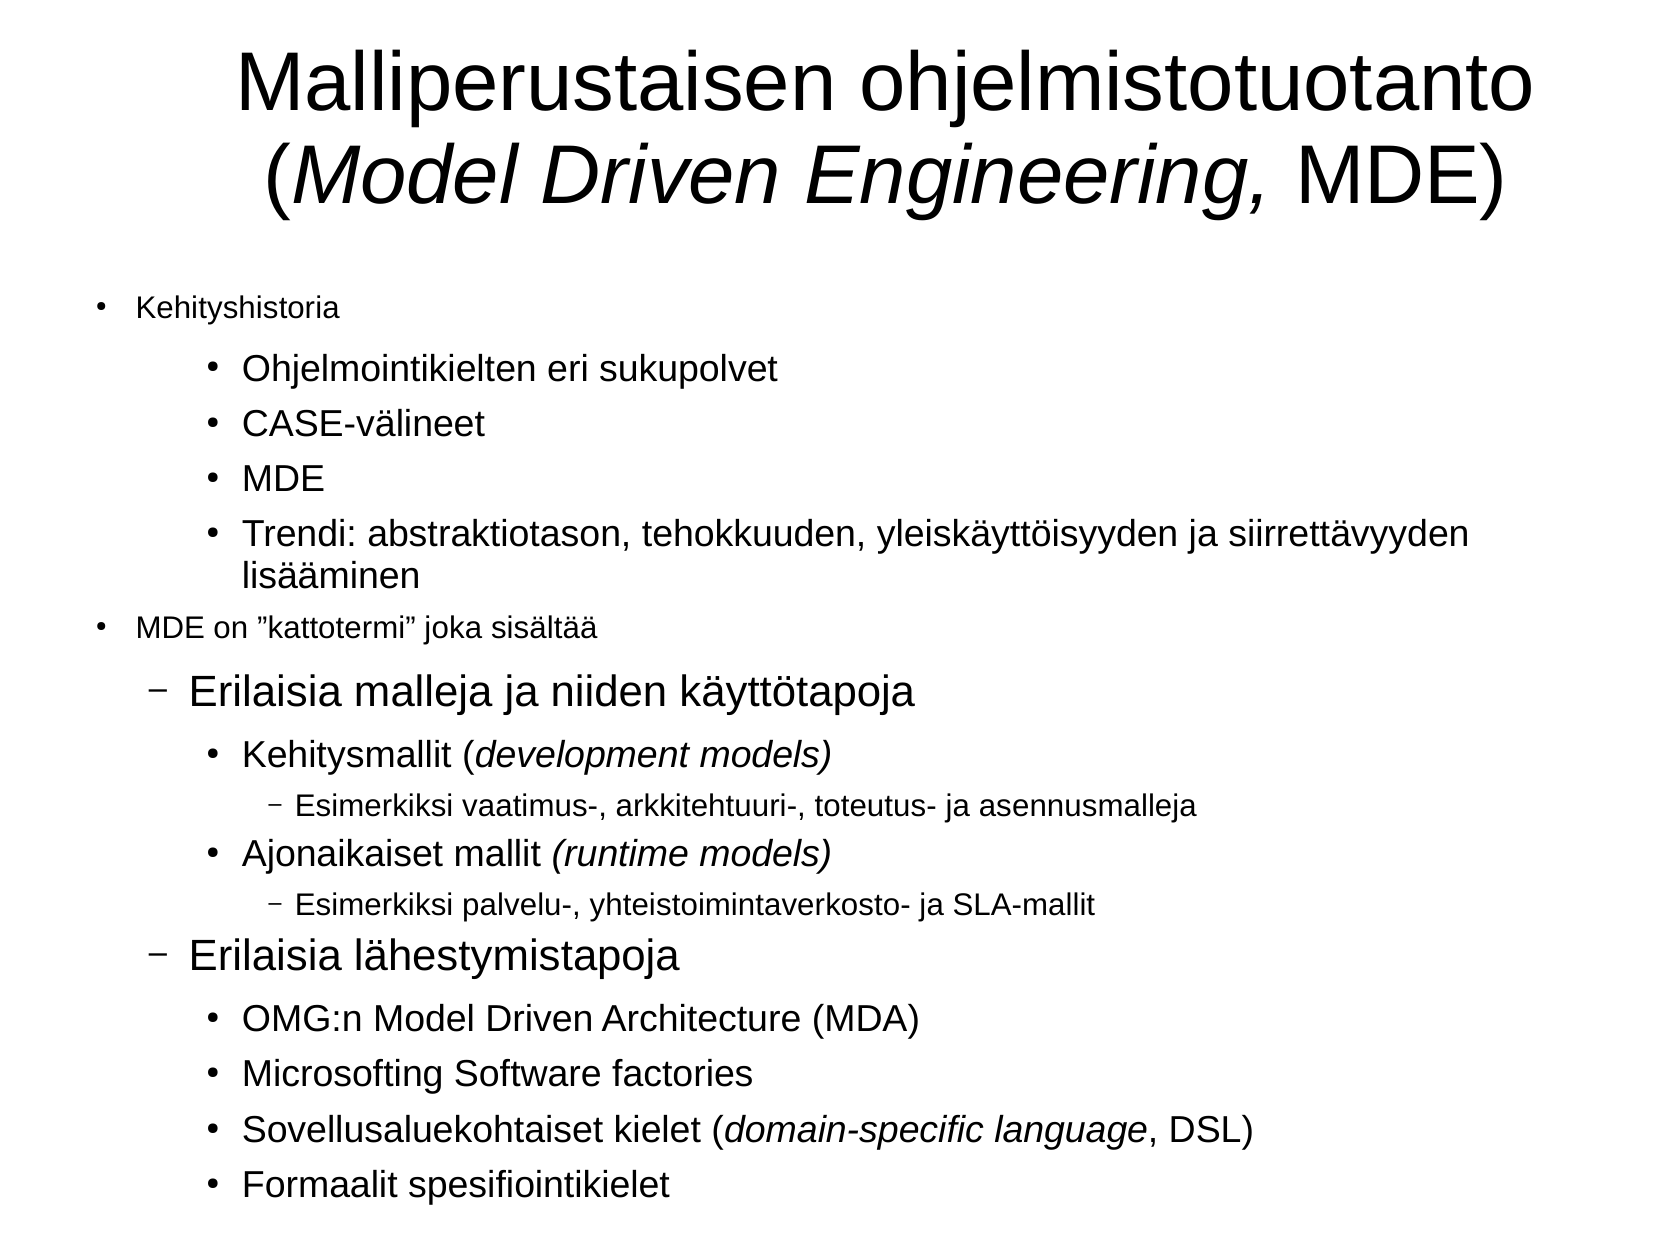

# Malliperustaisen ohjelmistotuotanto (Model Driven Engineering, MDE)
Kehityshistoria
Ohjelmointikielten eri sukupolvet
CASE-välineet
MDE
Trendi: abstraktiotason, tehokkuuden, yleiskäyttöisyyden ja siirrettävyyden lisääminen
MDE on ”kattotermi” joka sisältää
Erilaisia malleja ja niiden käyttötapoja
Kehitysmallit (development models)
Esimerkiksi vaatimus-, arkkitehtuuri-, toteutus- ja asennusmalleja
Ajonaikaiset mallit (runtime models)
Esimerkiksi palvelu-, yhteistoimintaverkosto- ja SLA-mallit
Erilaisia lähestymistapoja
OMG:n Model Driven Architecture (MDA)
Microsofting Software factories
Sovellusaluekohtaiset kielet (domain-specific language, DSL)
Formaalit spesifiointikielet